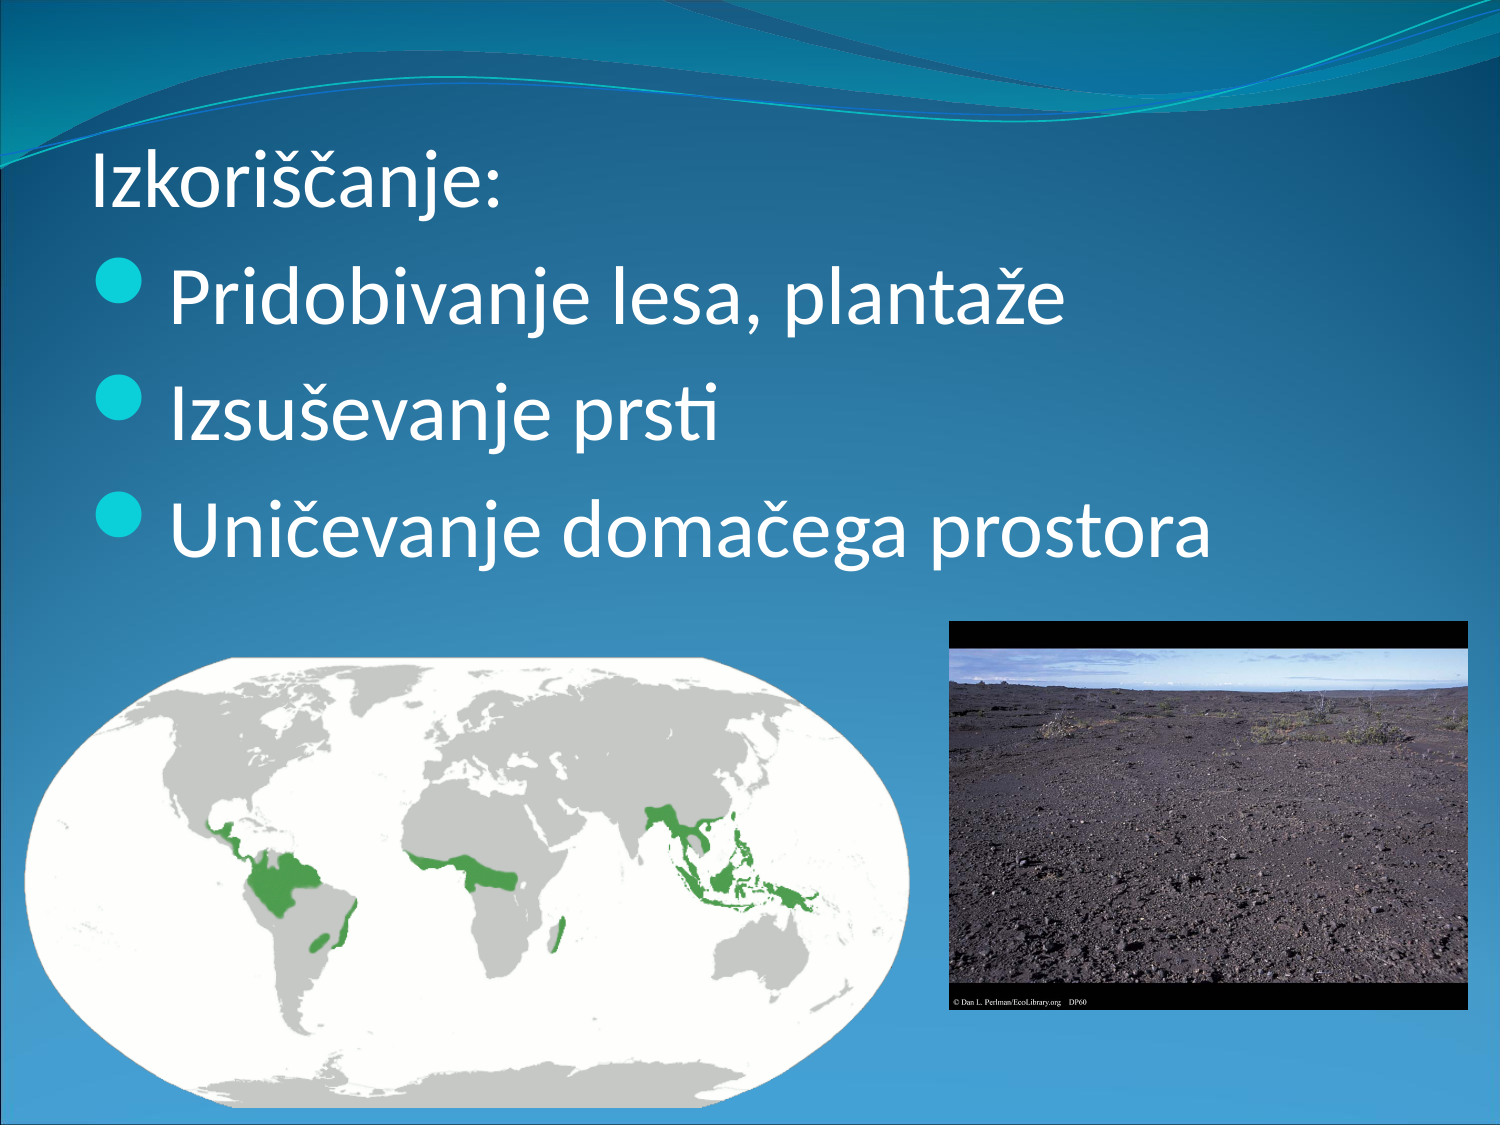

Izkoriščanje:
Pridobivanje lesa, plantaže
Izsuševanje prsti
Uničevanje domačega prostora